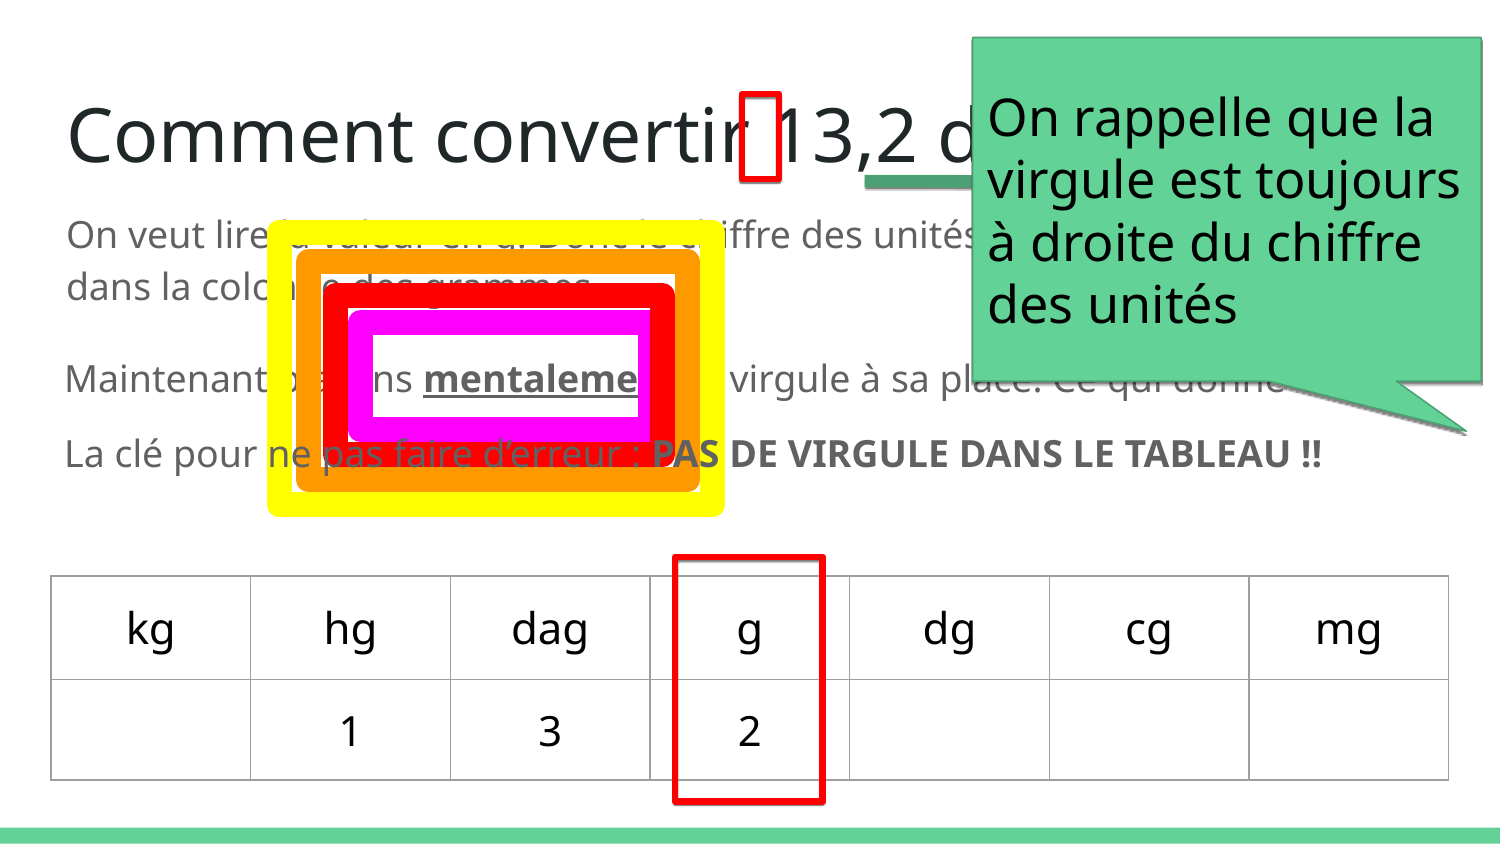

On rappelle que la virgule est toujours à droite du chiffre des unités
# Comment convertir 13,2 dag en g ?
On veut lire la valeur en g. Donc le chiffre des unités se trouvera désormais dans la colonne des grammes.
Maintenant plaçons mentalement la virgule à sa place. Ce qui donne 132 g.
La clé pour ne pas faire d’erreur : PAS DE VIRGULE DANS LE TABLEAU !!
| kg | hg | dag | g | dg | cg | mg |
| --- | --- | --- | --- | --- | --- | --- |
| | 1 | 3 | 2 | | | |